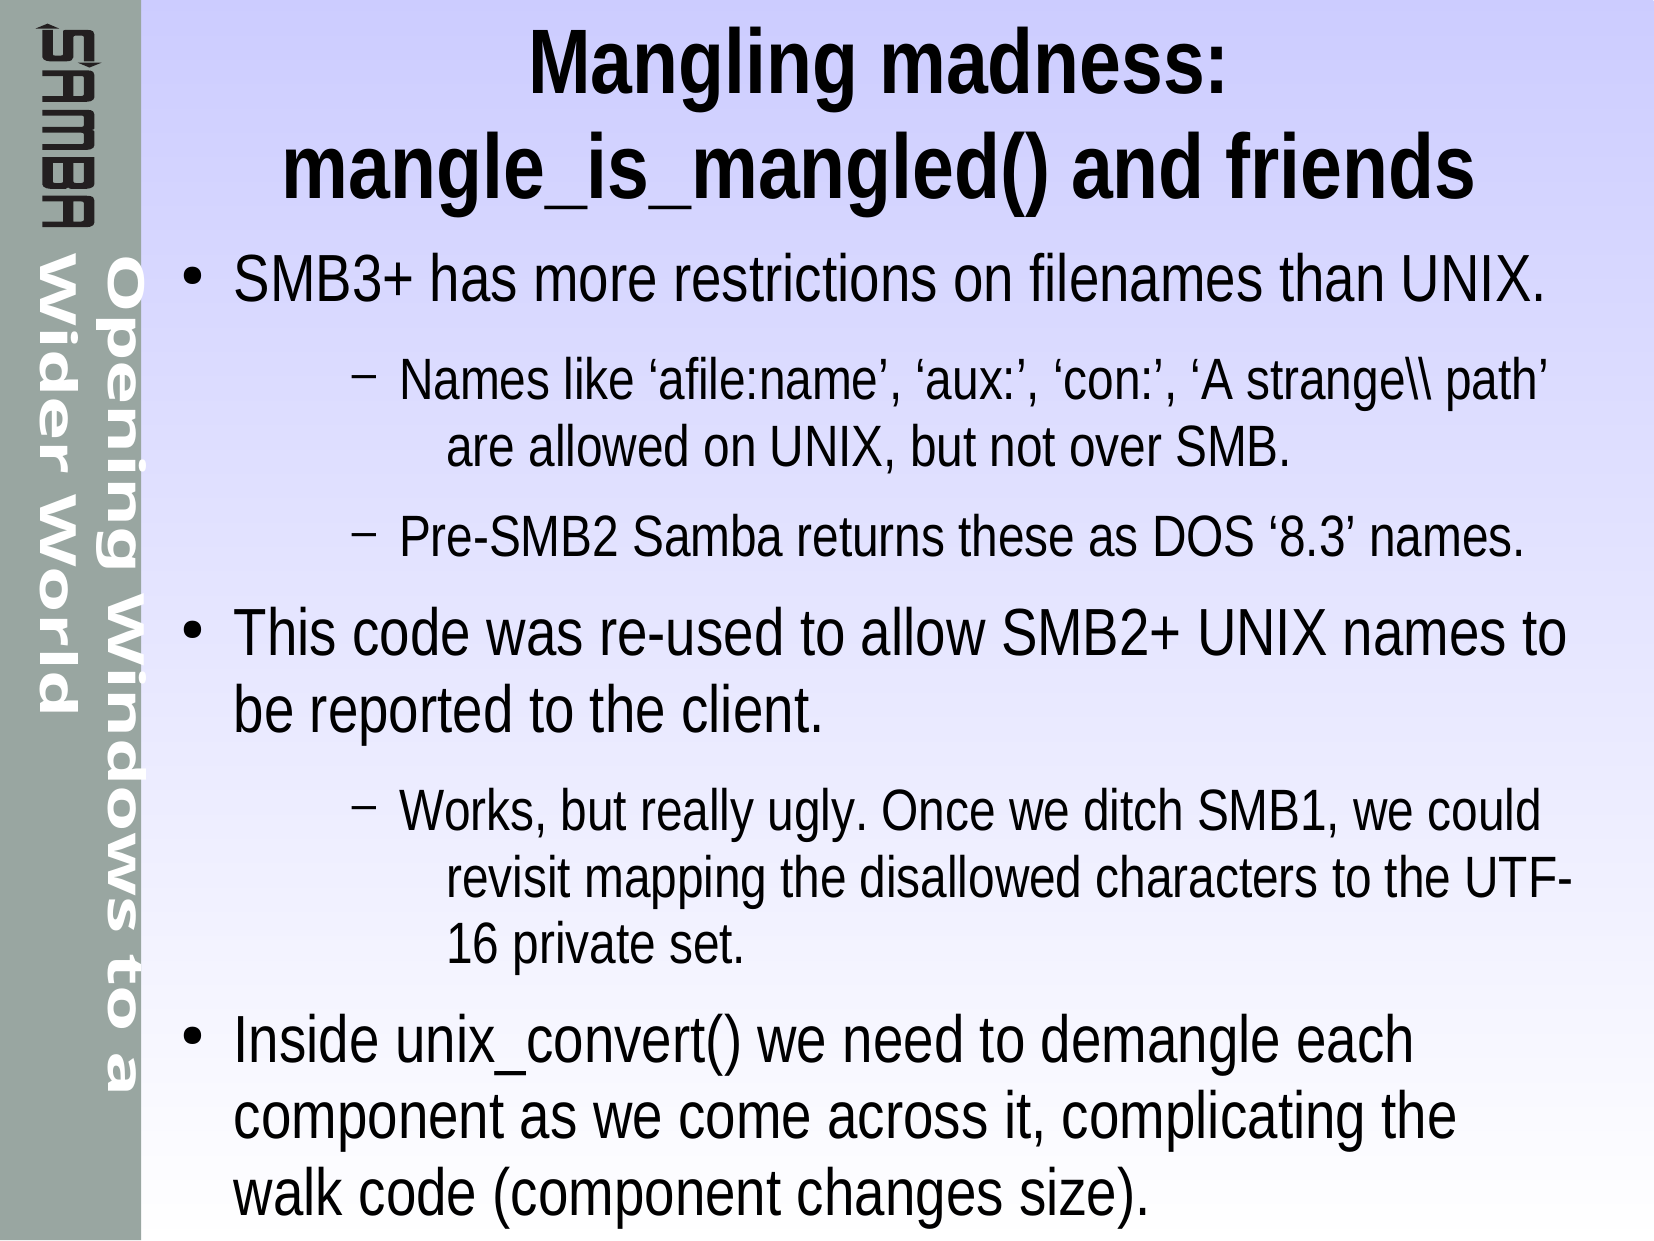

# Mangling madness: mangle_is_mangled() and friends
SMB3+ has more restrictions on filenames than UNIX.
Names like ‘afile:name’, ‘aux:’, ‘con:’, ‘A strange\\ path’ are allowed on UNIX, but not over SMB.
Pre-SMB2 Samba returns these as DOS ‘8.3’ names.
This code was re-used to allow SMB2+ UNIX names to be reported to the client.
Works, but really ugly. Once we ditch SMB1, we could revisit mapping the disallowed characters to the UTF-16 private set.
Inside unix_convert() we need to demangle each component as we come across it, complicating the walk code (component changes size).